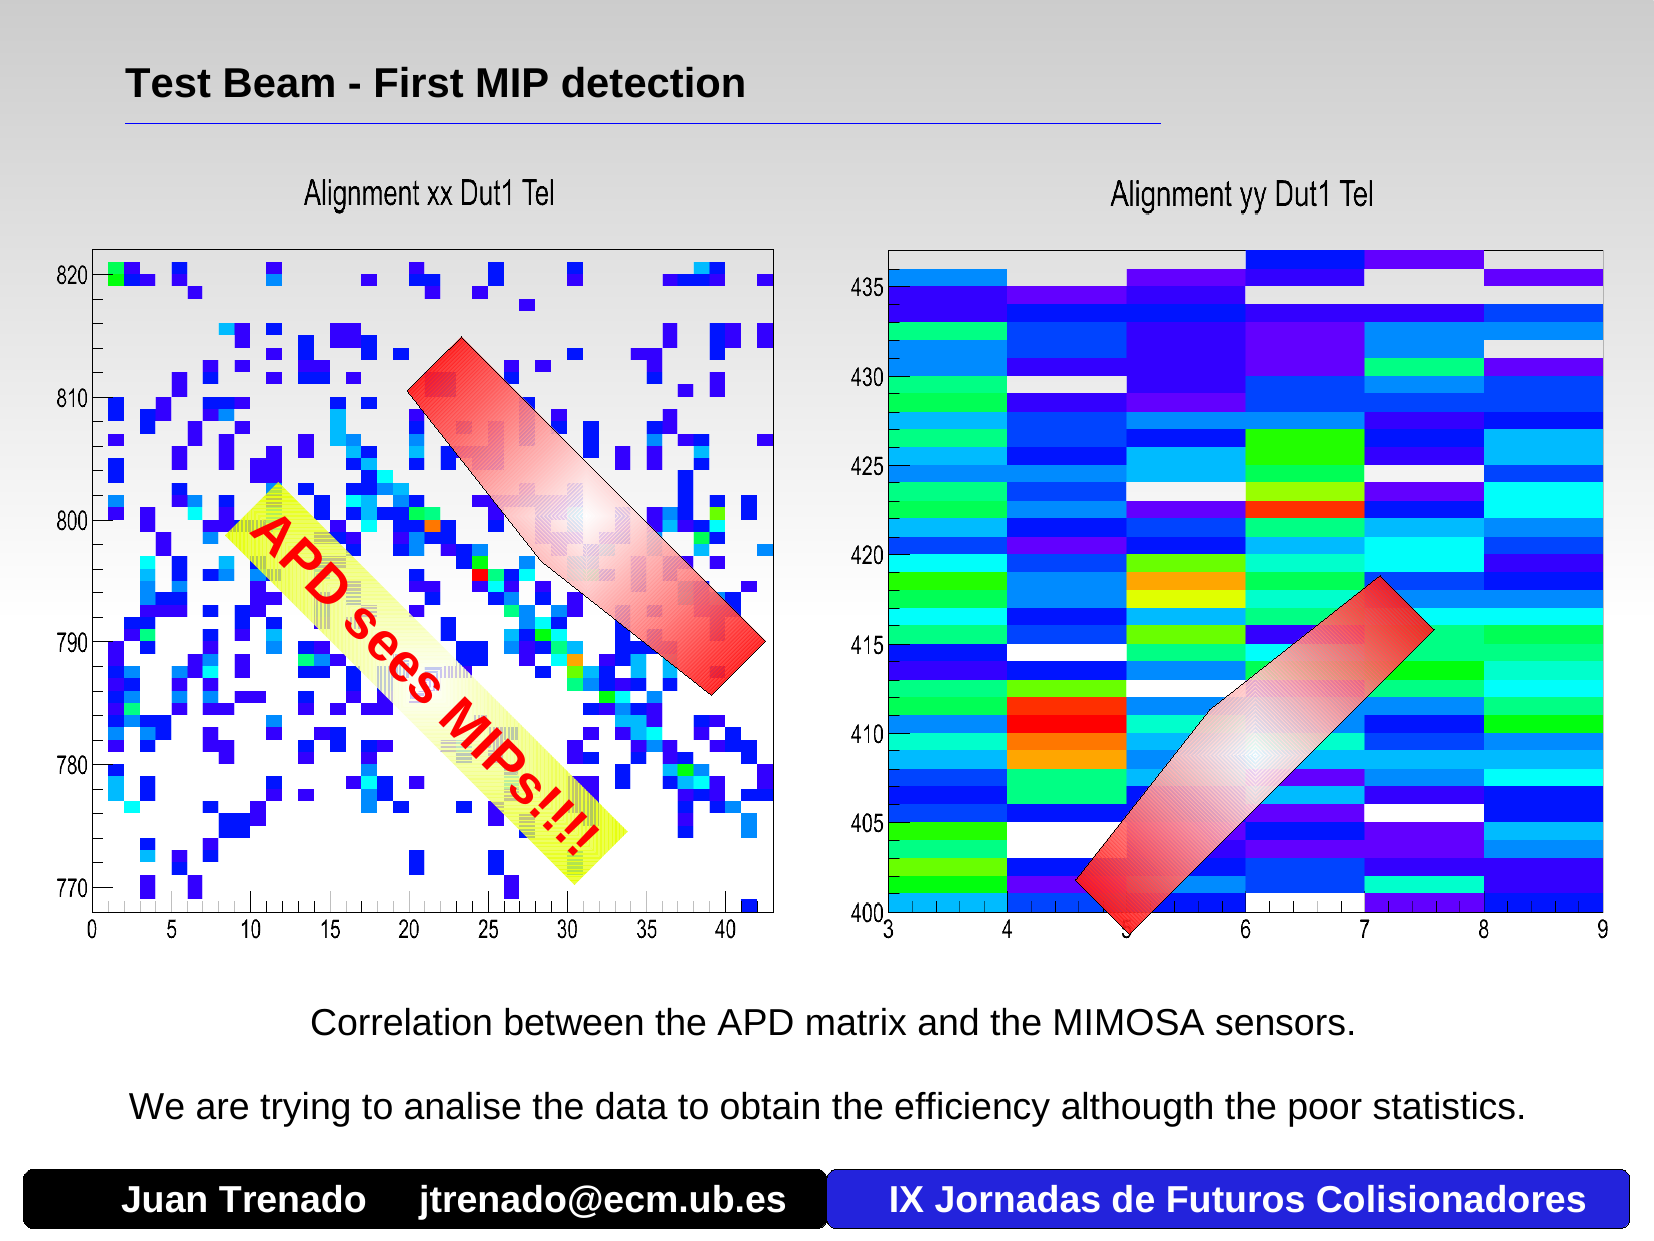

Test Beam - First MIP detection
APD sees MIPs!!!!
Correlation between the APD matrix and the MIMOSA sensors.
We are trying to analise the data to obtain the efficiency althougth the poor statistics.
Juan Trenado jtrenado@ecm.ub.es
IX Jornadas de Futuros Colisionadores